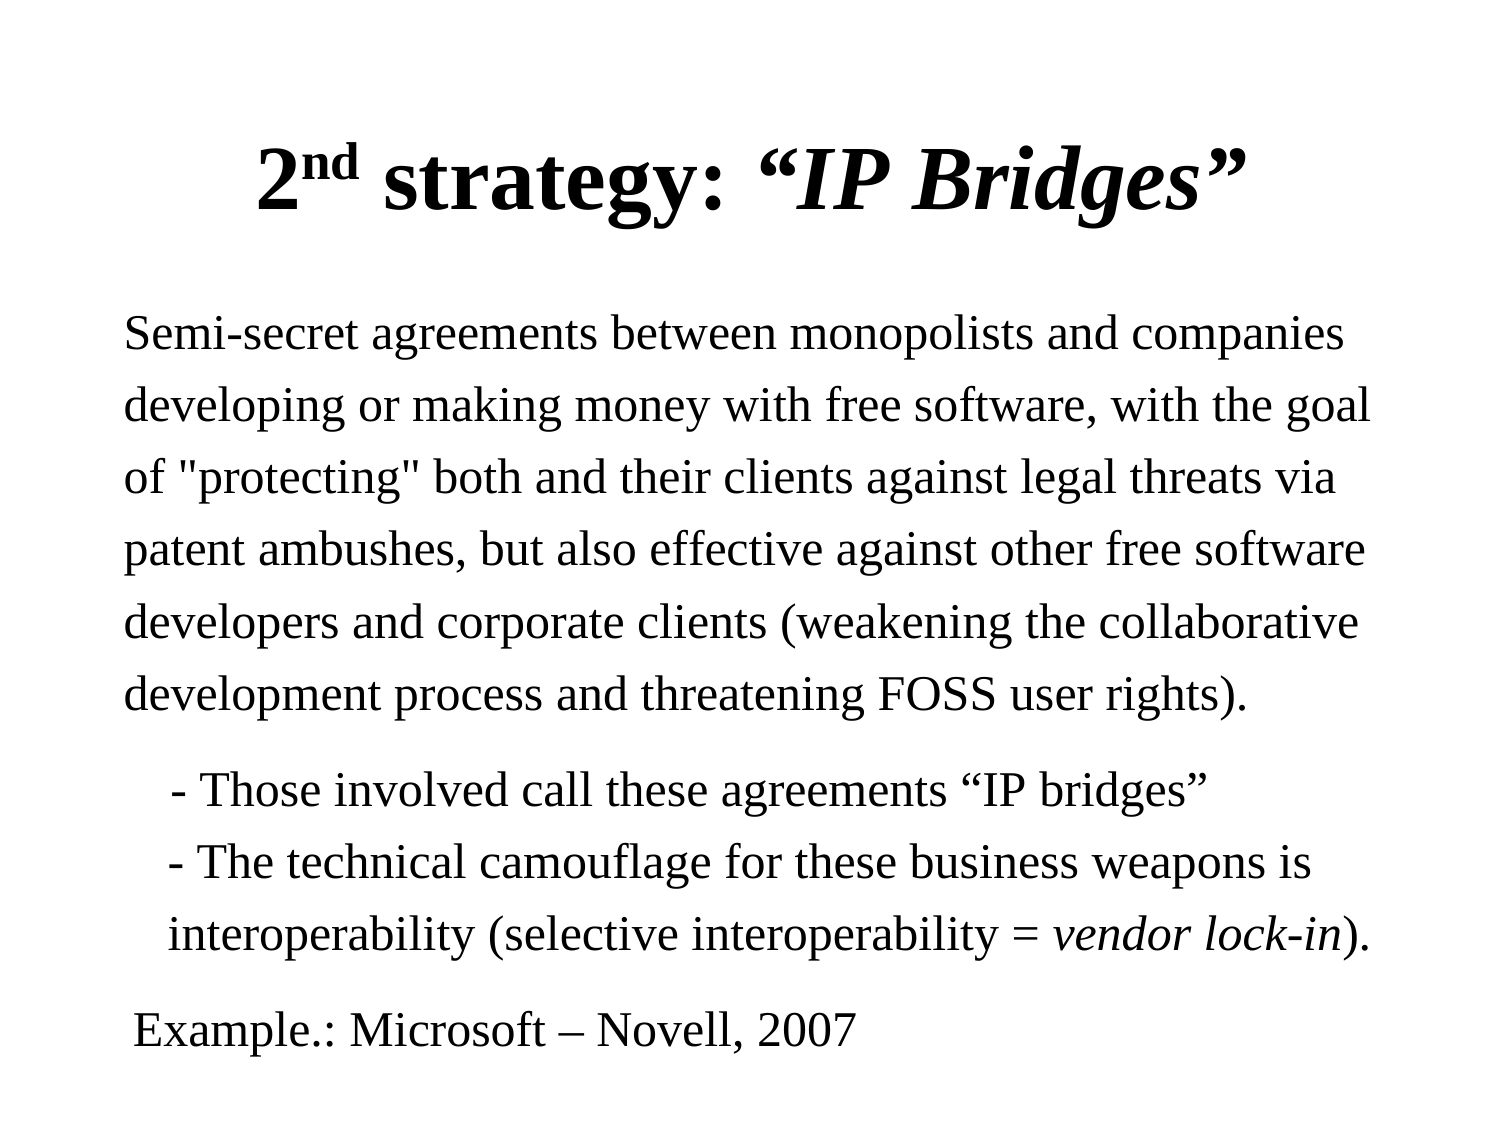

# 2nd strategy: “IP Bridges”
Semi-secret agreements between monopolists and companies developing or making money with free software, with the goal of "protecting" both and their clients against legal threats via patent ambushes, but also effective against other free software developers and corporate clients (weakening the collaborative development process and threatening FOSS user rights).
 - Those involved call these agreements “IP bridges”
- The technical camouflage for these business weapons is interoperability (selective interoperability = vendor lock-in).
Example.: Microsoft – Novell, 2007